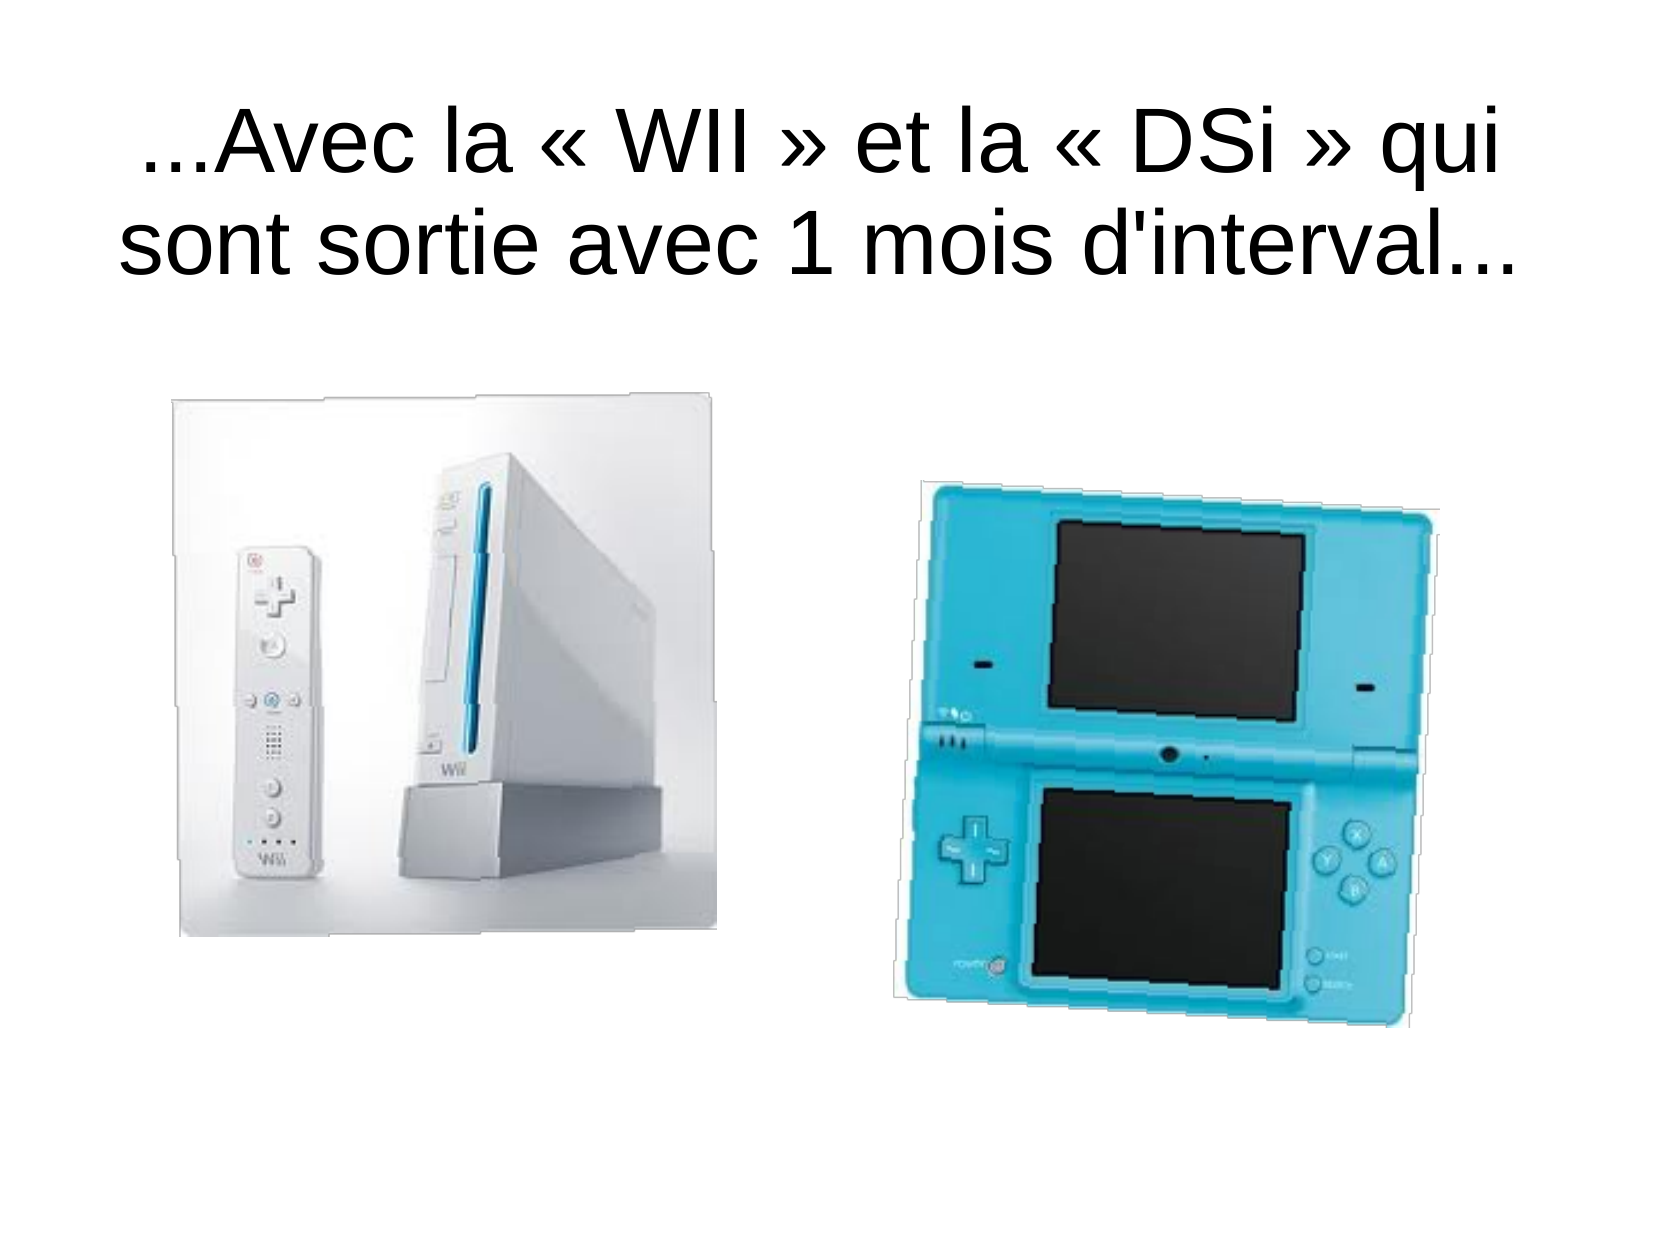

# ...Avec la « WII » et la « DSi » qui sont sortie avec 1 mois d'interval...